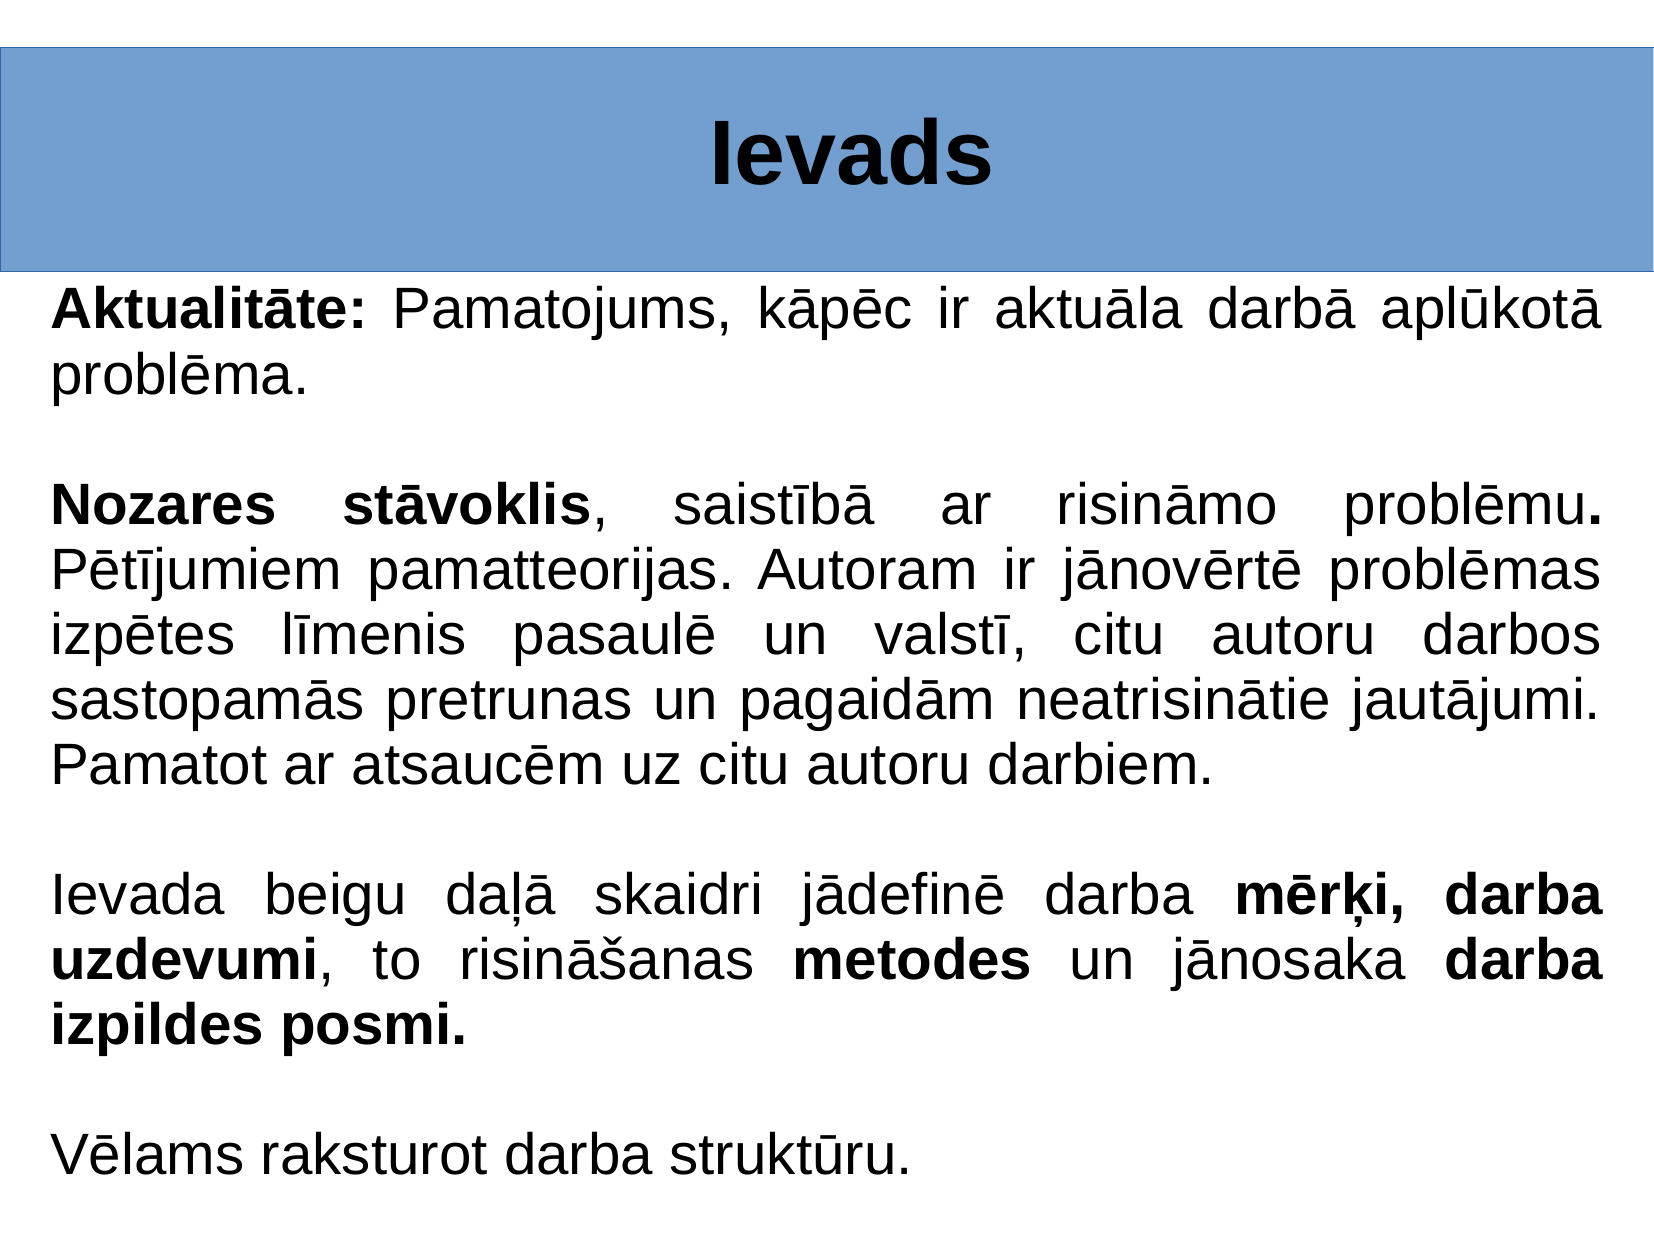

# Ievads
Aktualitāte: Pamatojums, kāpēc ir aktuāla darbā aplūkotā problēma.
Nozares stāvoklis, saistībā ar risināmo problēmu. Pētījumiem pamatteorijas. Autoram ir jānovērtē problēmas izpētes līmenis pasaulē un valstī, citu autoru darbos sastopamās pretrunas un pagaidām neatrisinātie jautājumi. Pamatot ar atsaucēm uz citu autoru darbiem.
Ievada beigu daļā skaidri jādefinē darba mērķi, darba uzdevumi, to risināšanas metodes un jānosaka darba izpildes posmi.
Vēlams raksturot darba struktūru.